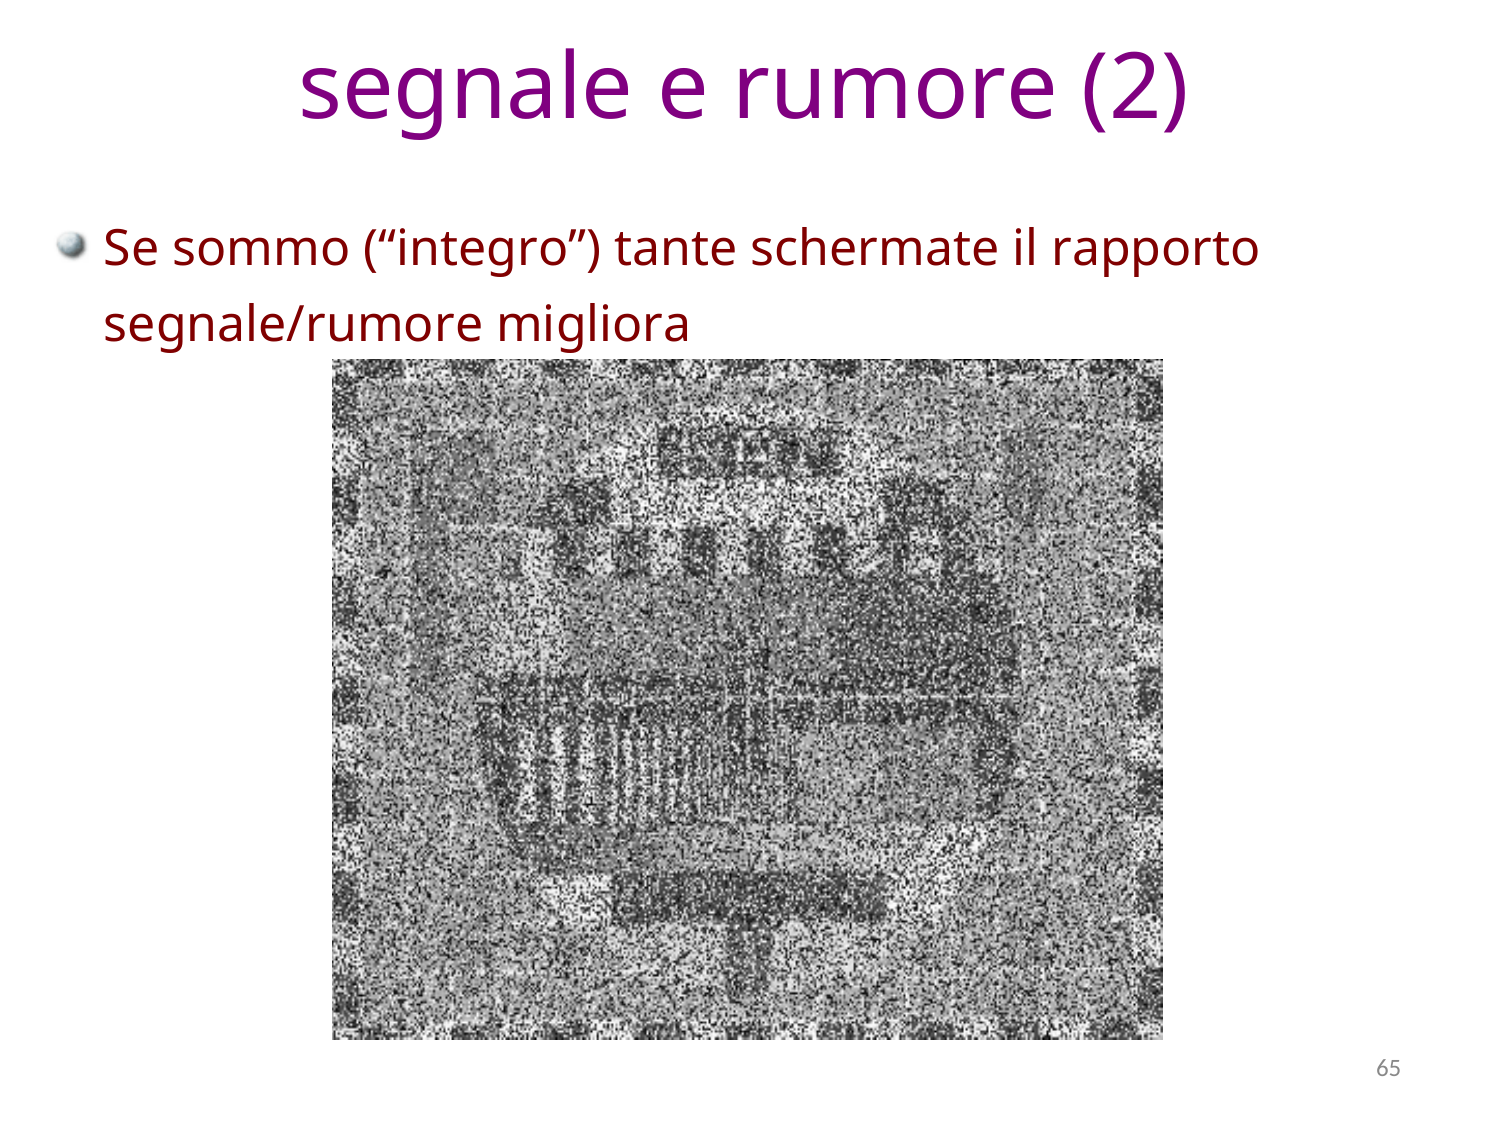

segnale e rumore (2)
# Se sommo (“integro”) tante schermate il rapporto segnale/rumore migliora
65